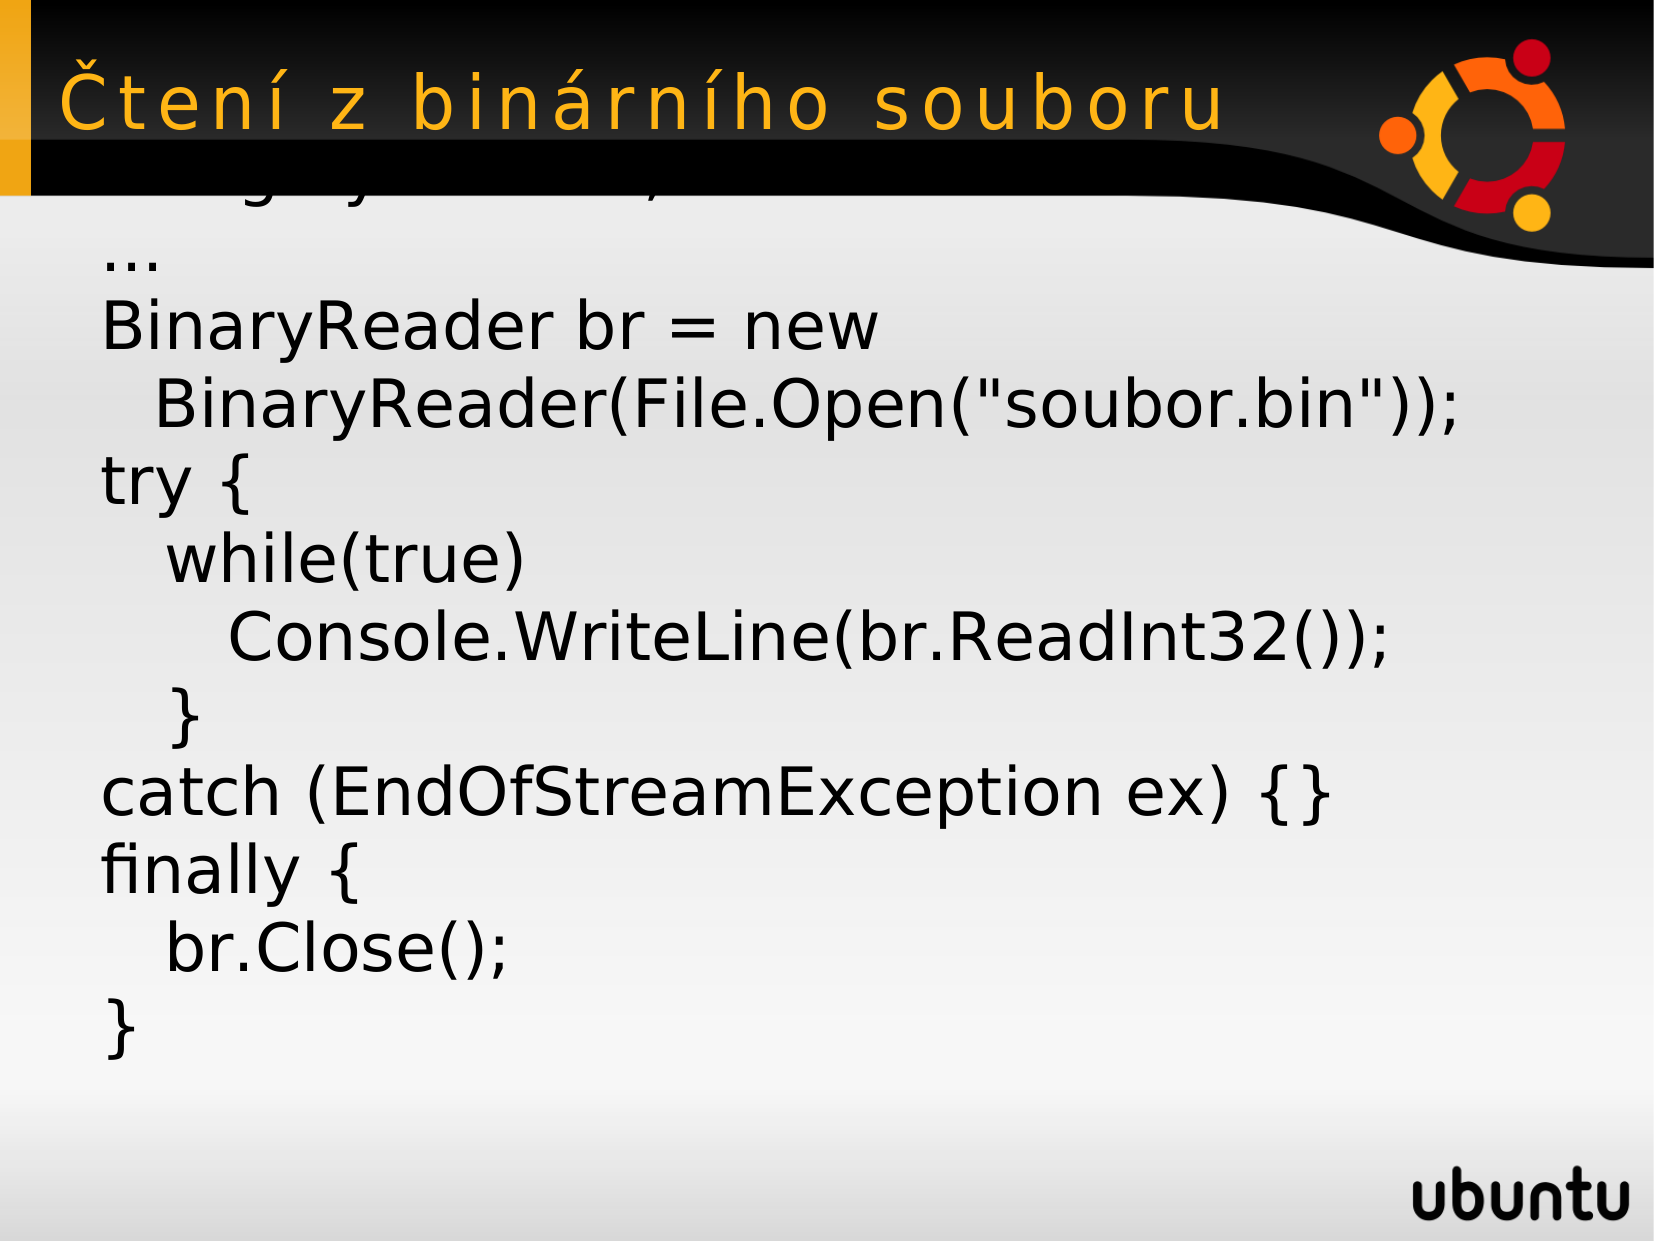

# Čtení z binárního souboru
using System.IO;
...
BinaryReader br = new BinaryReader(File.Open("soubor.bin"));
try {
 while(true)
 Console.WriteLine(br.ReadInt32());
 }
catch (EndOfStreamException ex) {}
finally {
 br.Close();
}